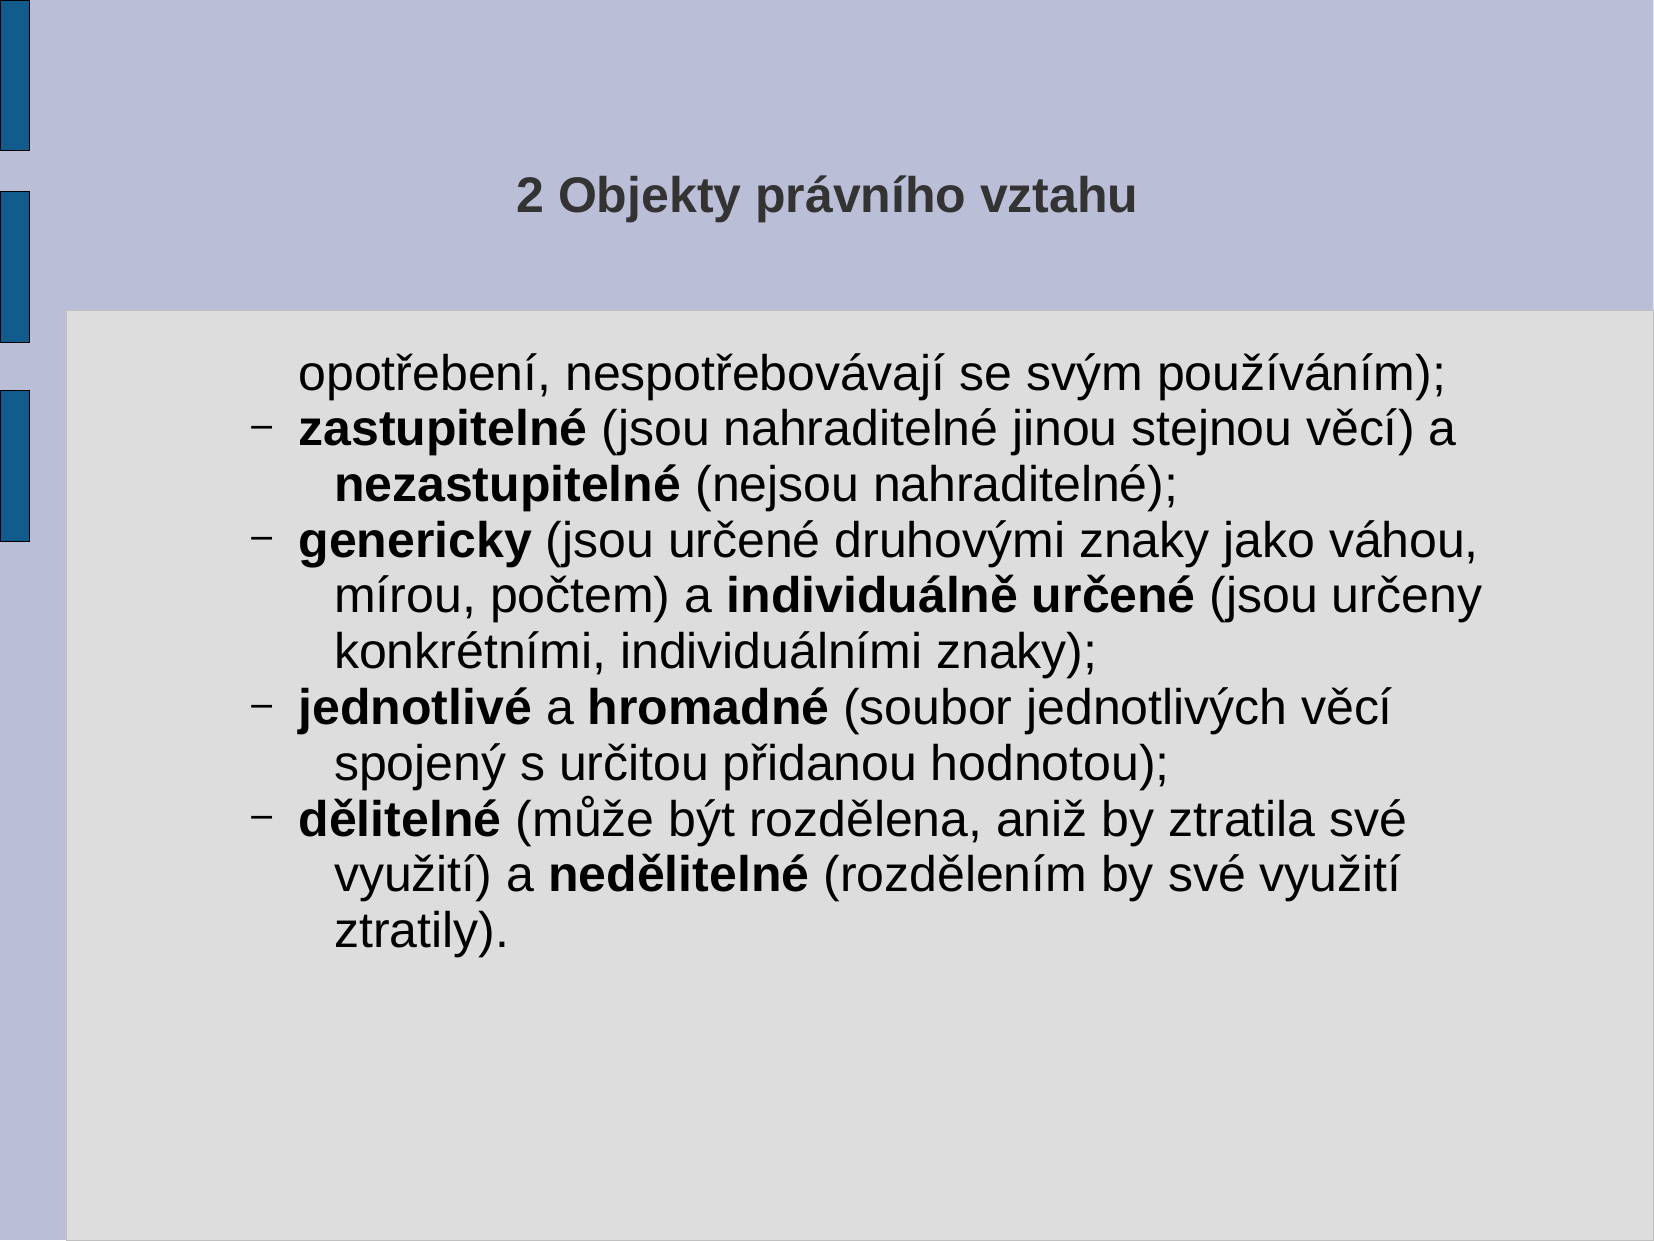

# 2 Objekty právního vztahu
opotřebení, nespotřebovávají se svým používáním);
zastupitelné (jsou nahraditelné jinou stejnou věcí) a nezastupitelné (nejsou nahraditelné);
genericky (jsou určené druhovými znaky jako váhou, mírou, počtem) a individuálně určené (jsou určeny konkrétními, individuálními znaky);
jednotlivé a hromadné (soubor jednotlivých věcí spojený s určitou přidanou hodnotou);
dělitelné (může být rozdělena, aniž by ztratila své využití) a nedělitelné (rozdělením by své využití ztratily).